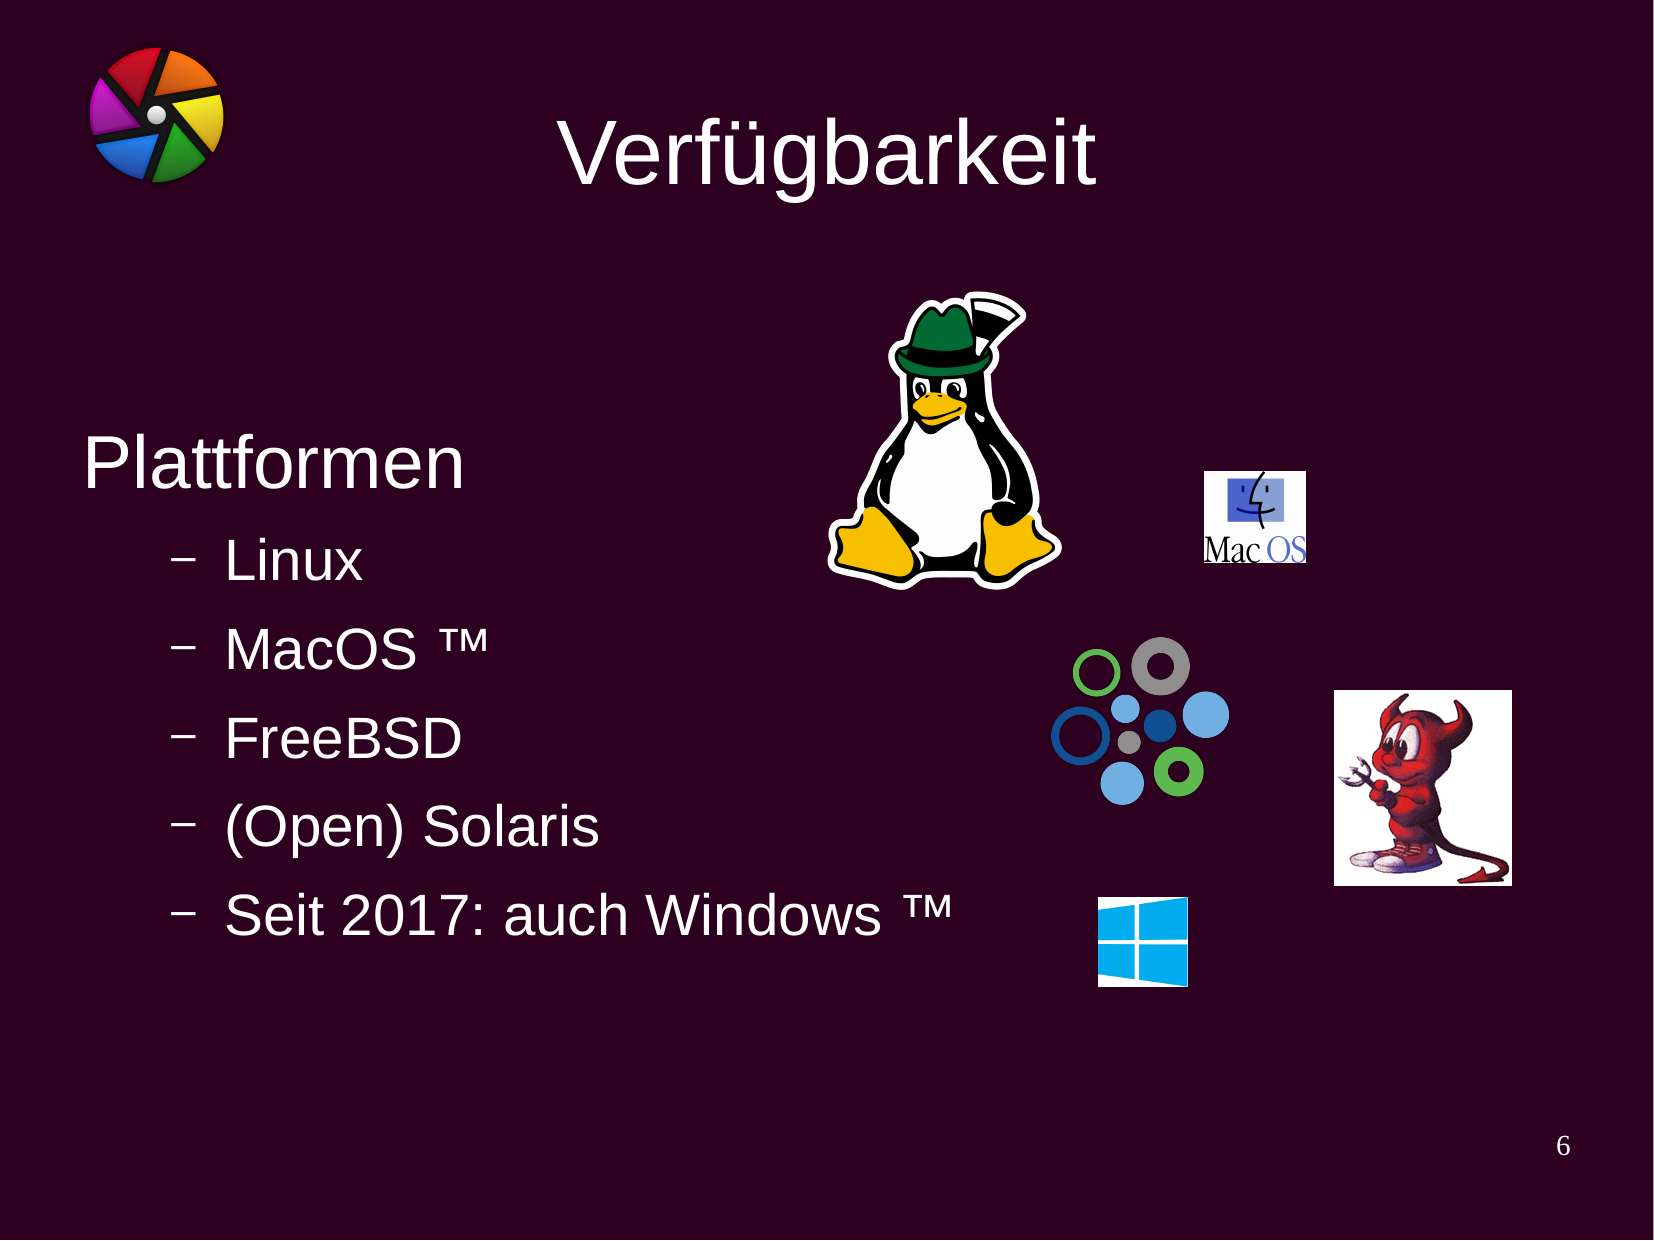

# Verfügbarkeit
Plattformen
Linux
MacOS ™
FreeBSD
(Open) Solaris
Seit 2017: auch Windows ™
6